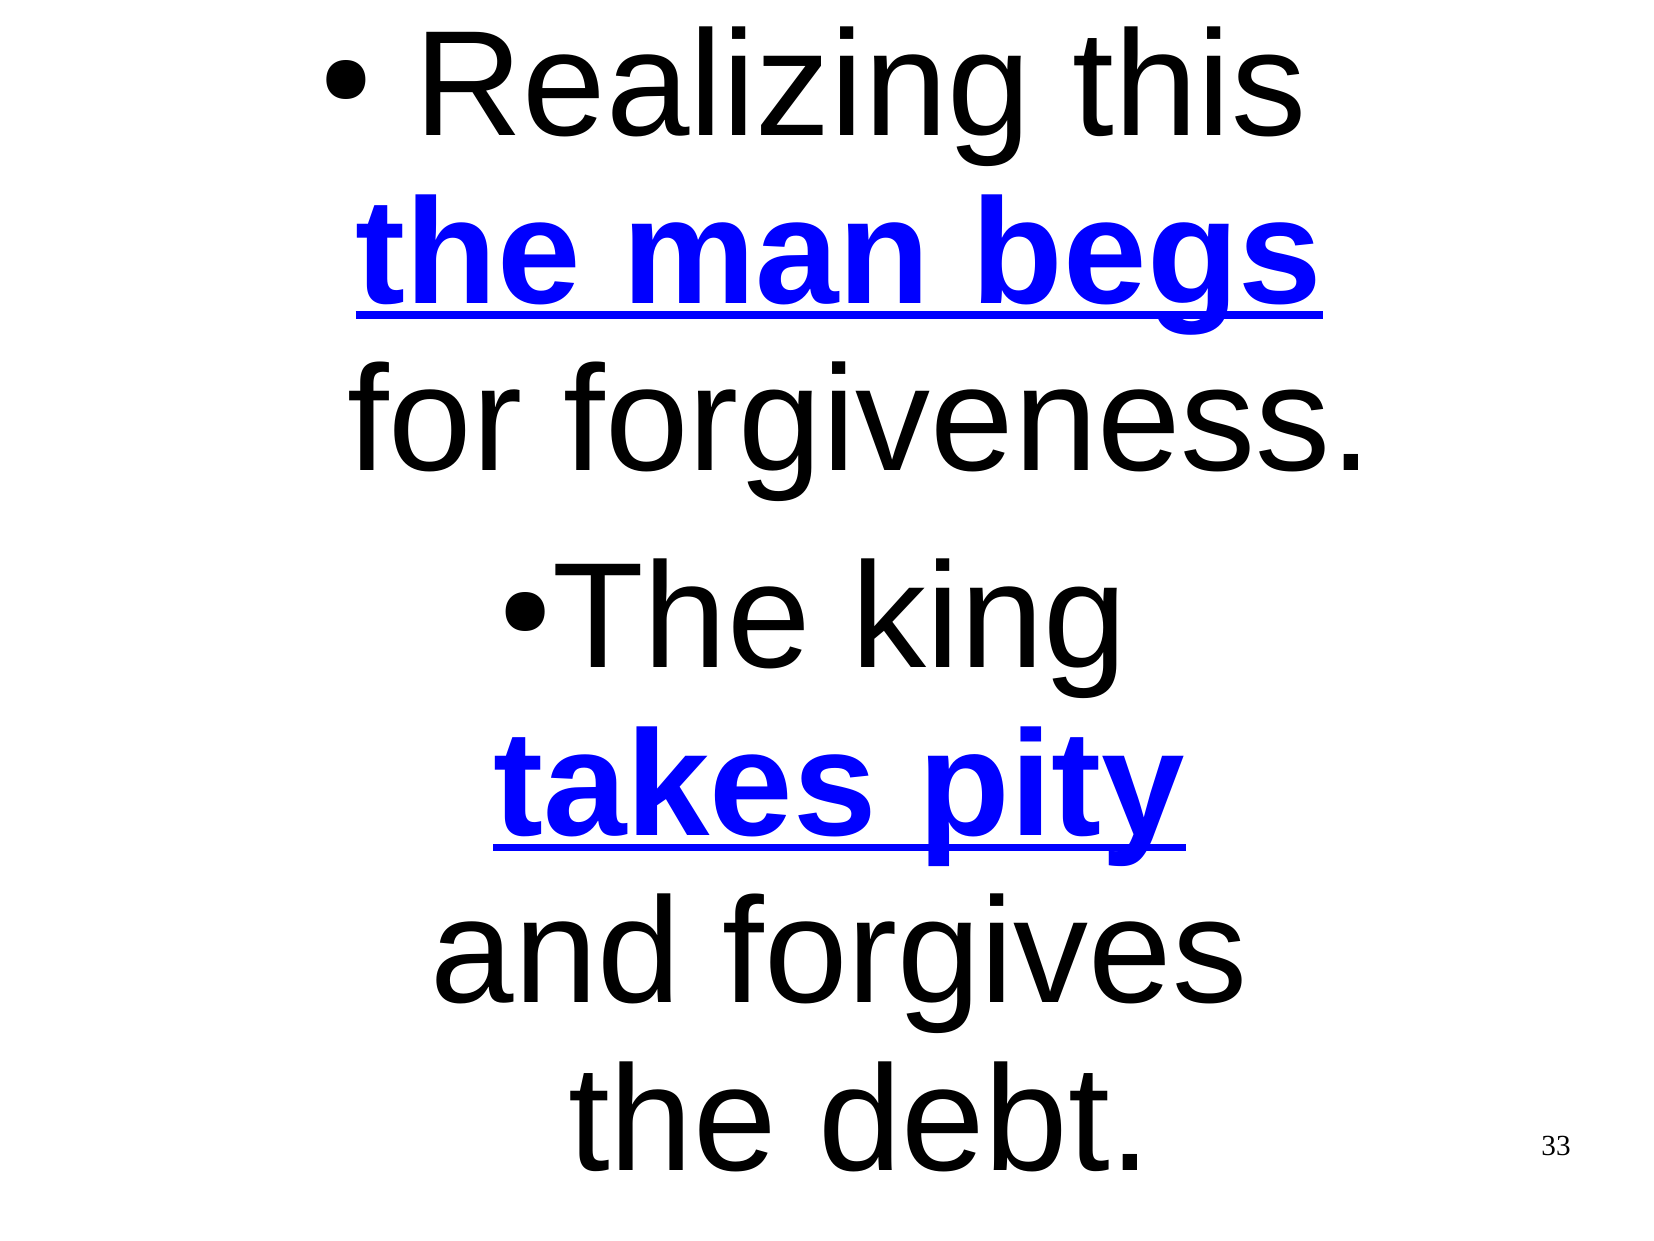

# Realizing this the man begs for forgiveness.
The king
takes pity
and forgives
the debt.
33